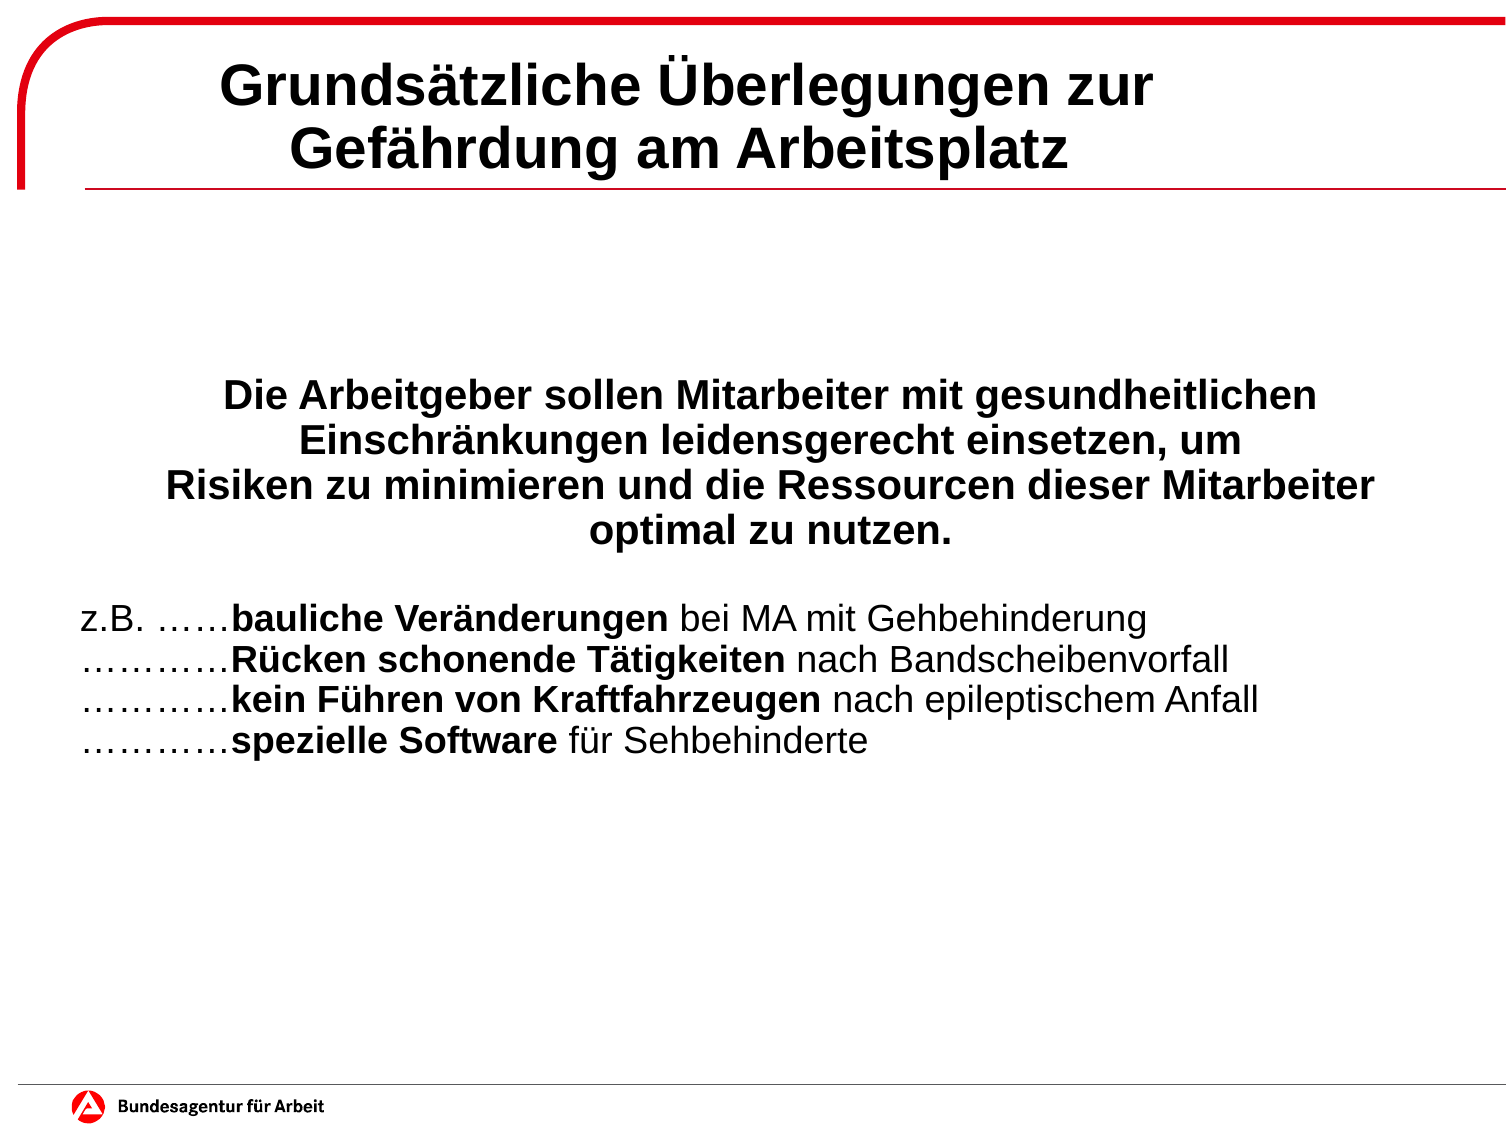

Grundsätzliche Überlegungen zur Gefährdung am Arbeitsplatz
Die Arbeitgeber sollen Mitarbeiter mit gesundheitlichen Einschränkungen leidensgerecht einsetzen, um
Risiken zu minimieren und die Ressourcen dieser Mitarbeiter
optimal zu nutzen.
z.B. ……bauliche Veränderungen bei MA mit Gehbehinderung
…………Rücken schonende Tätigkeiten nach Bandscheibenvorfall
…………kein Führen von Kraftfahrzeugen nach epileptischem Anfall
…………spezielle Software für Sehbehinderte